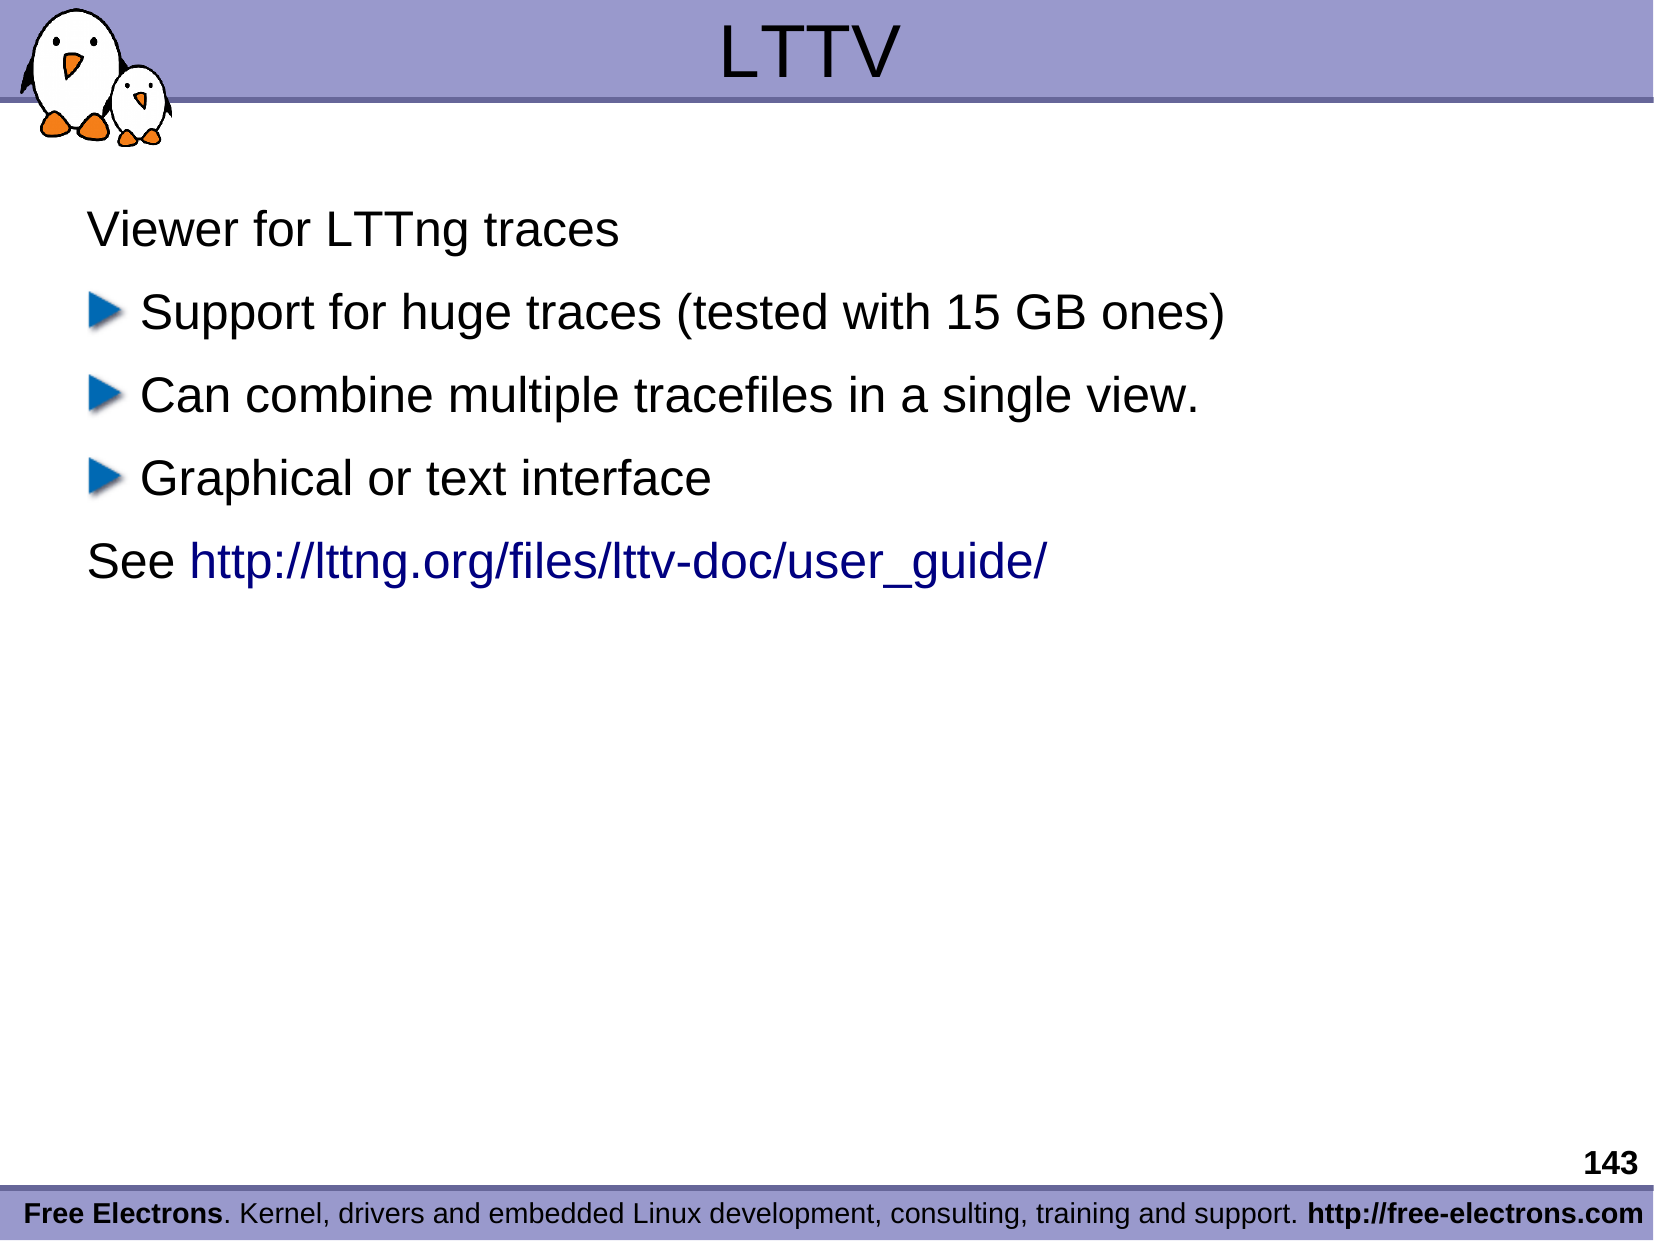

# LTTV
Viewer for LTTng traces
Support for huge traces (tested with 15 GB ones)
Can combine multiple tracefiles in a single view.
Graphical or text interface
See http://lttng.org/files/lttv-doc/user_guide/